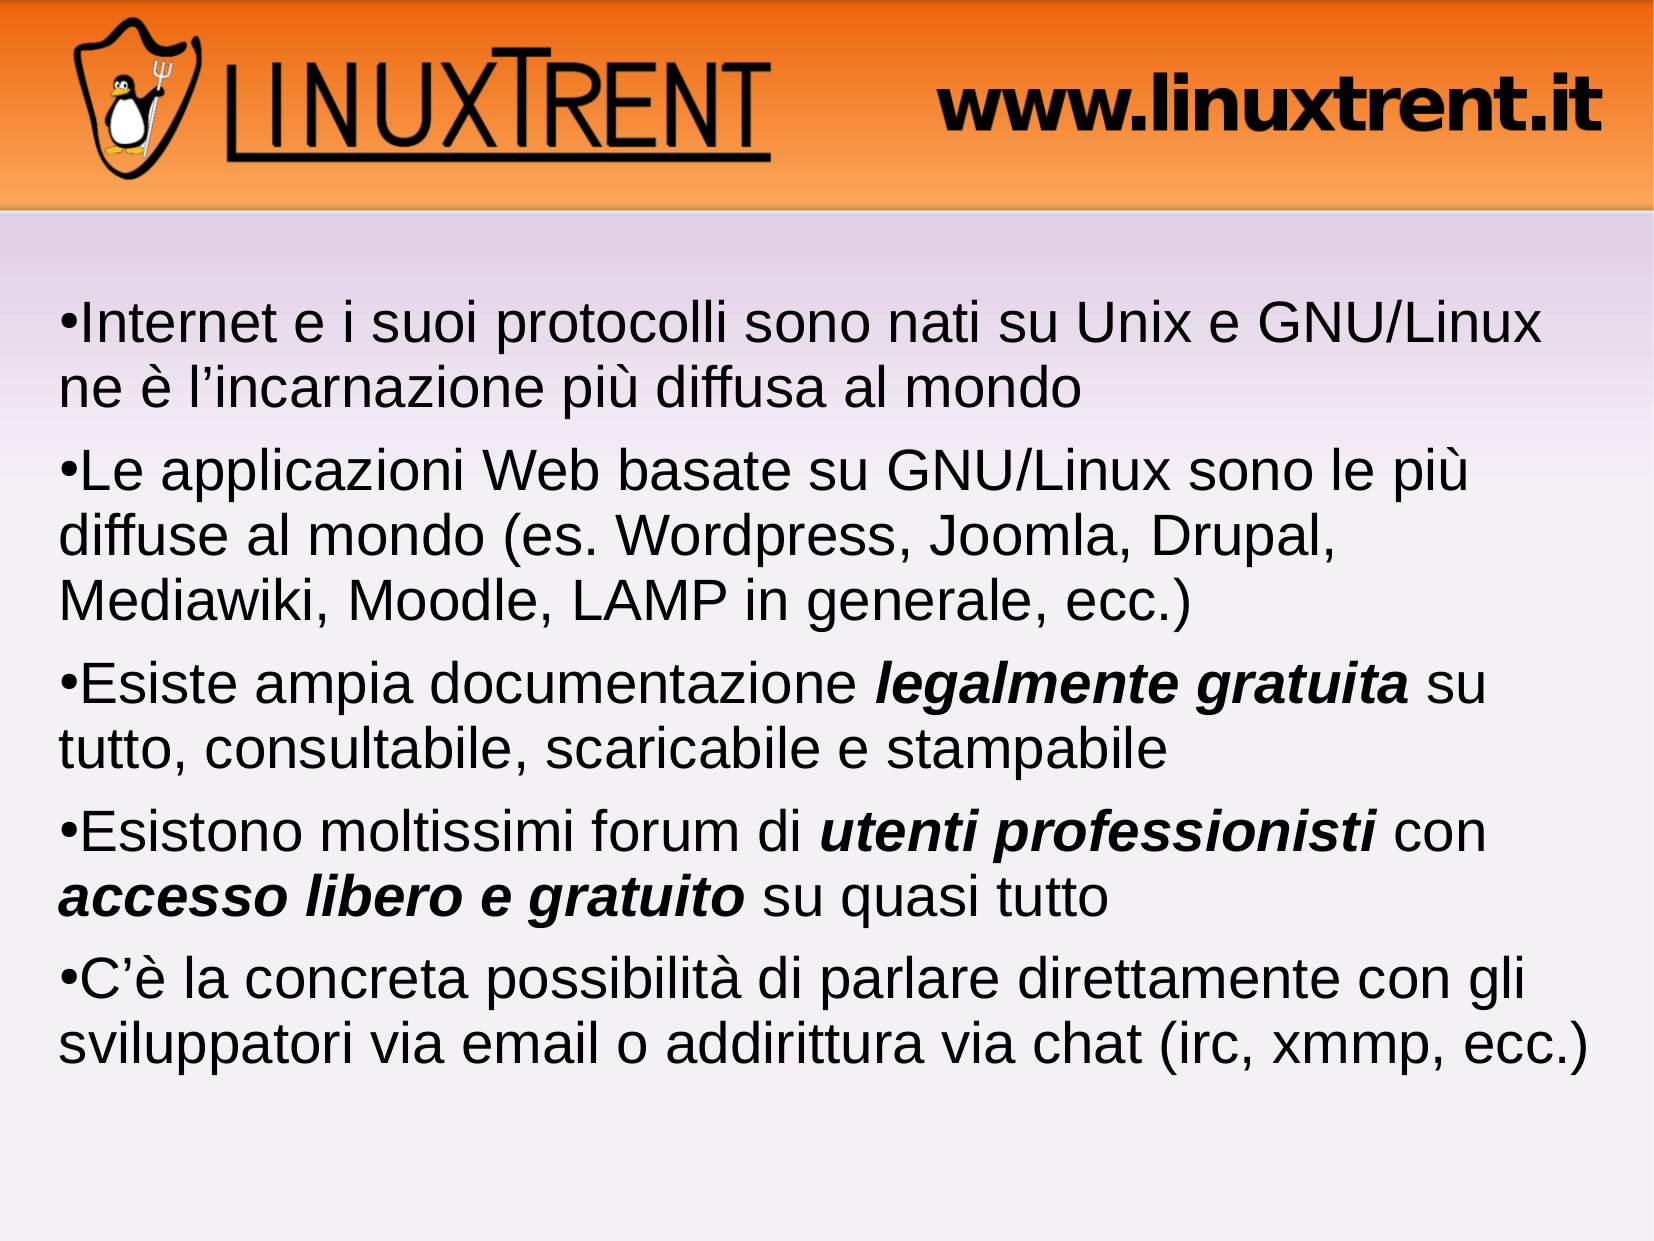

# Internet e i suoi protocolli sono nati su Unix e GNU/Linux ne è l’incarnazione più diffusa al mondo
Le applicazioni Web basate su GNU/Linux sono le più diffuse al mondo (es. Wordpress, Joomla, Drupal, Mediawiki, Moodle, LAMP in generale, ecc.)
Esiste ampia documentazione legalmente gratuita su tutto, consultabile, scaricabile e stampabile
Esistono moltissimi forum di utenti professionisti con accesso libero e gratuito su quasi tutto
C’è la concreta possibilità di parlare direttamente con gli sviluppatori via email o addirittura via chat (irc, xmmp, ecc.)